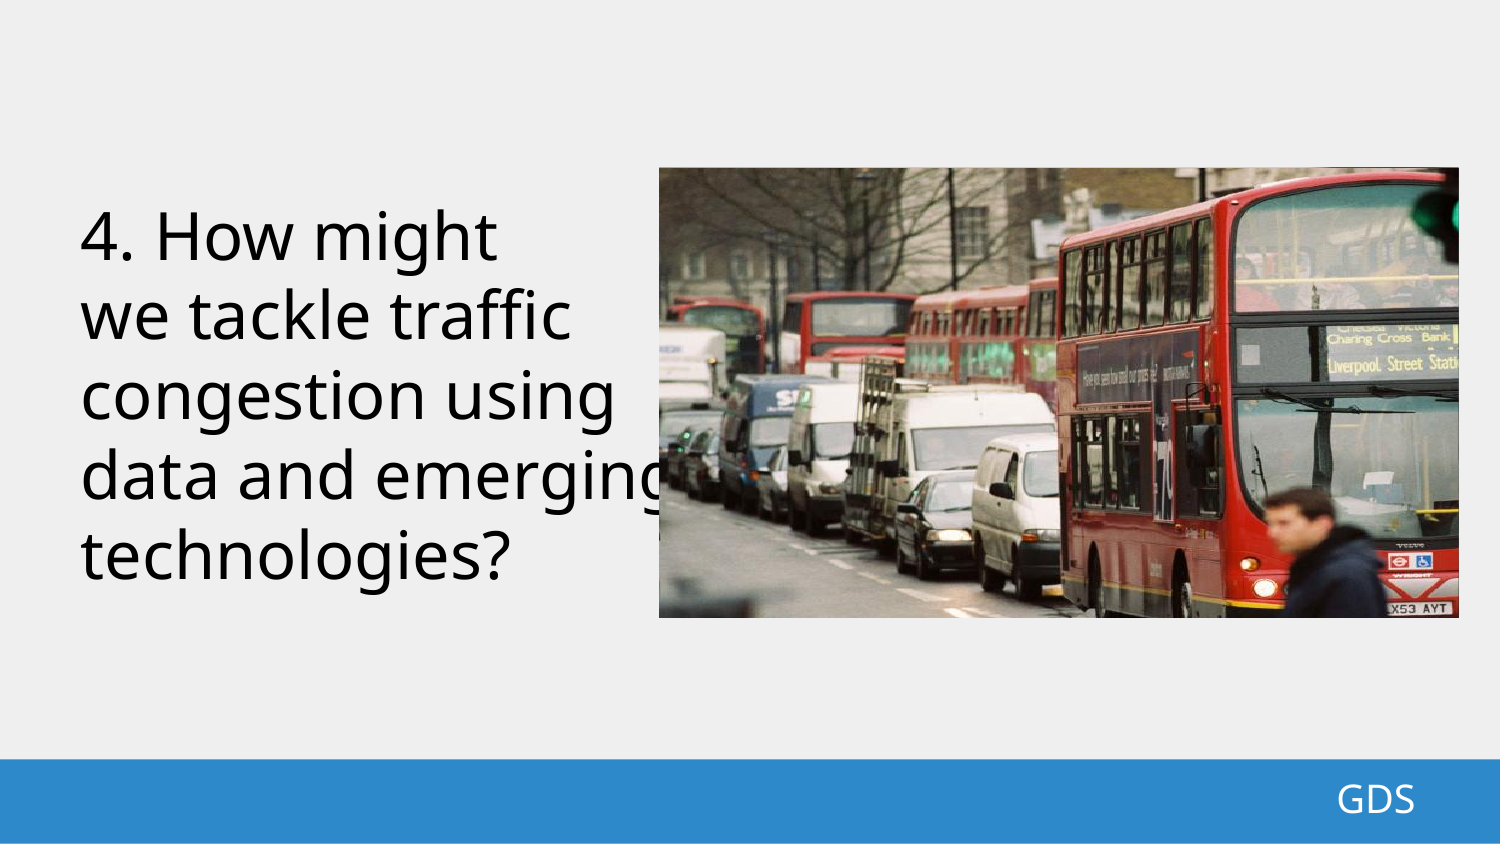

4. How might
we tackle traffic congestion using data and emerging technologies?